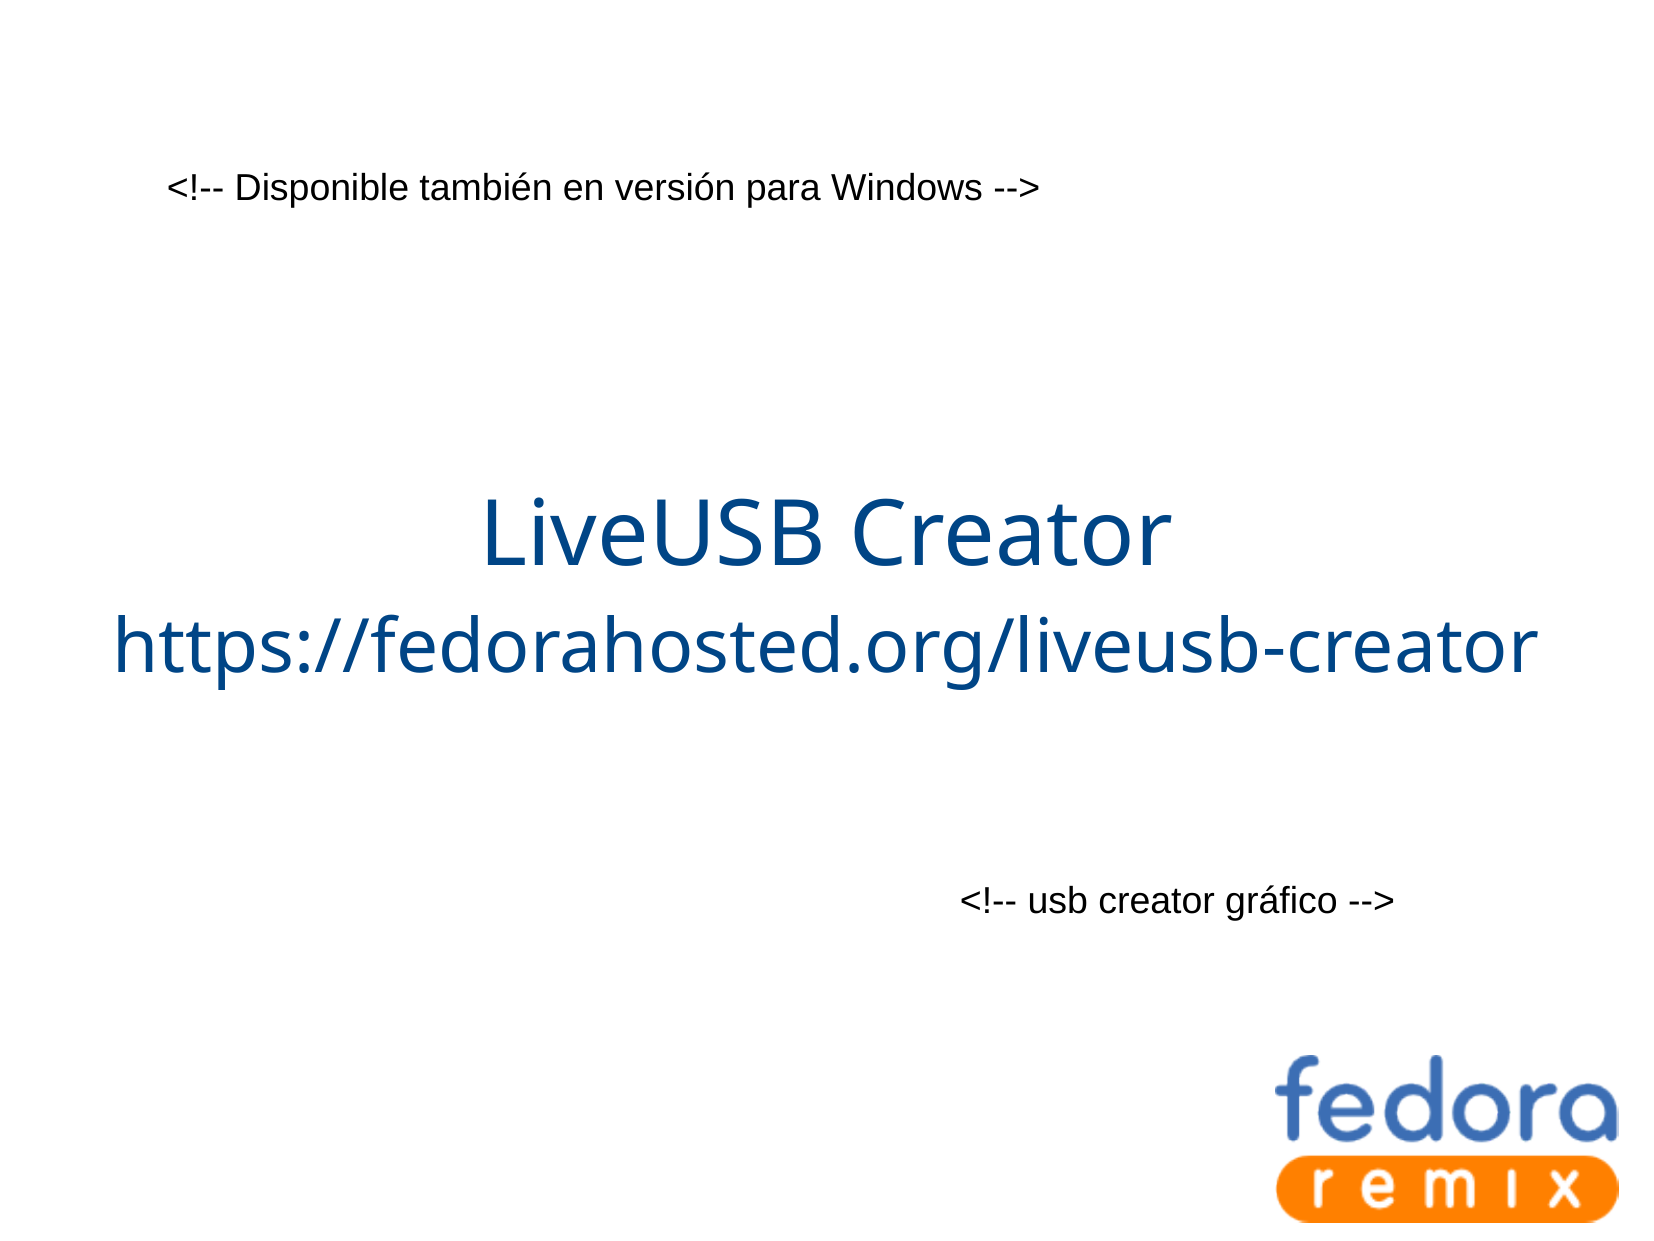

<!-- Disponible también en versión para Windows -->
# LiveUSB Creator https://fedorahosted.org/liveusb-creator
<!-- usb creator gráfico -->